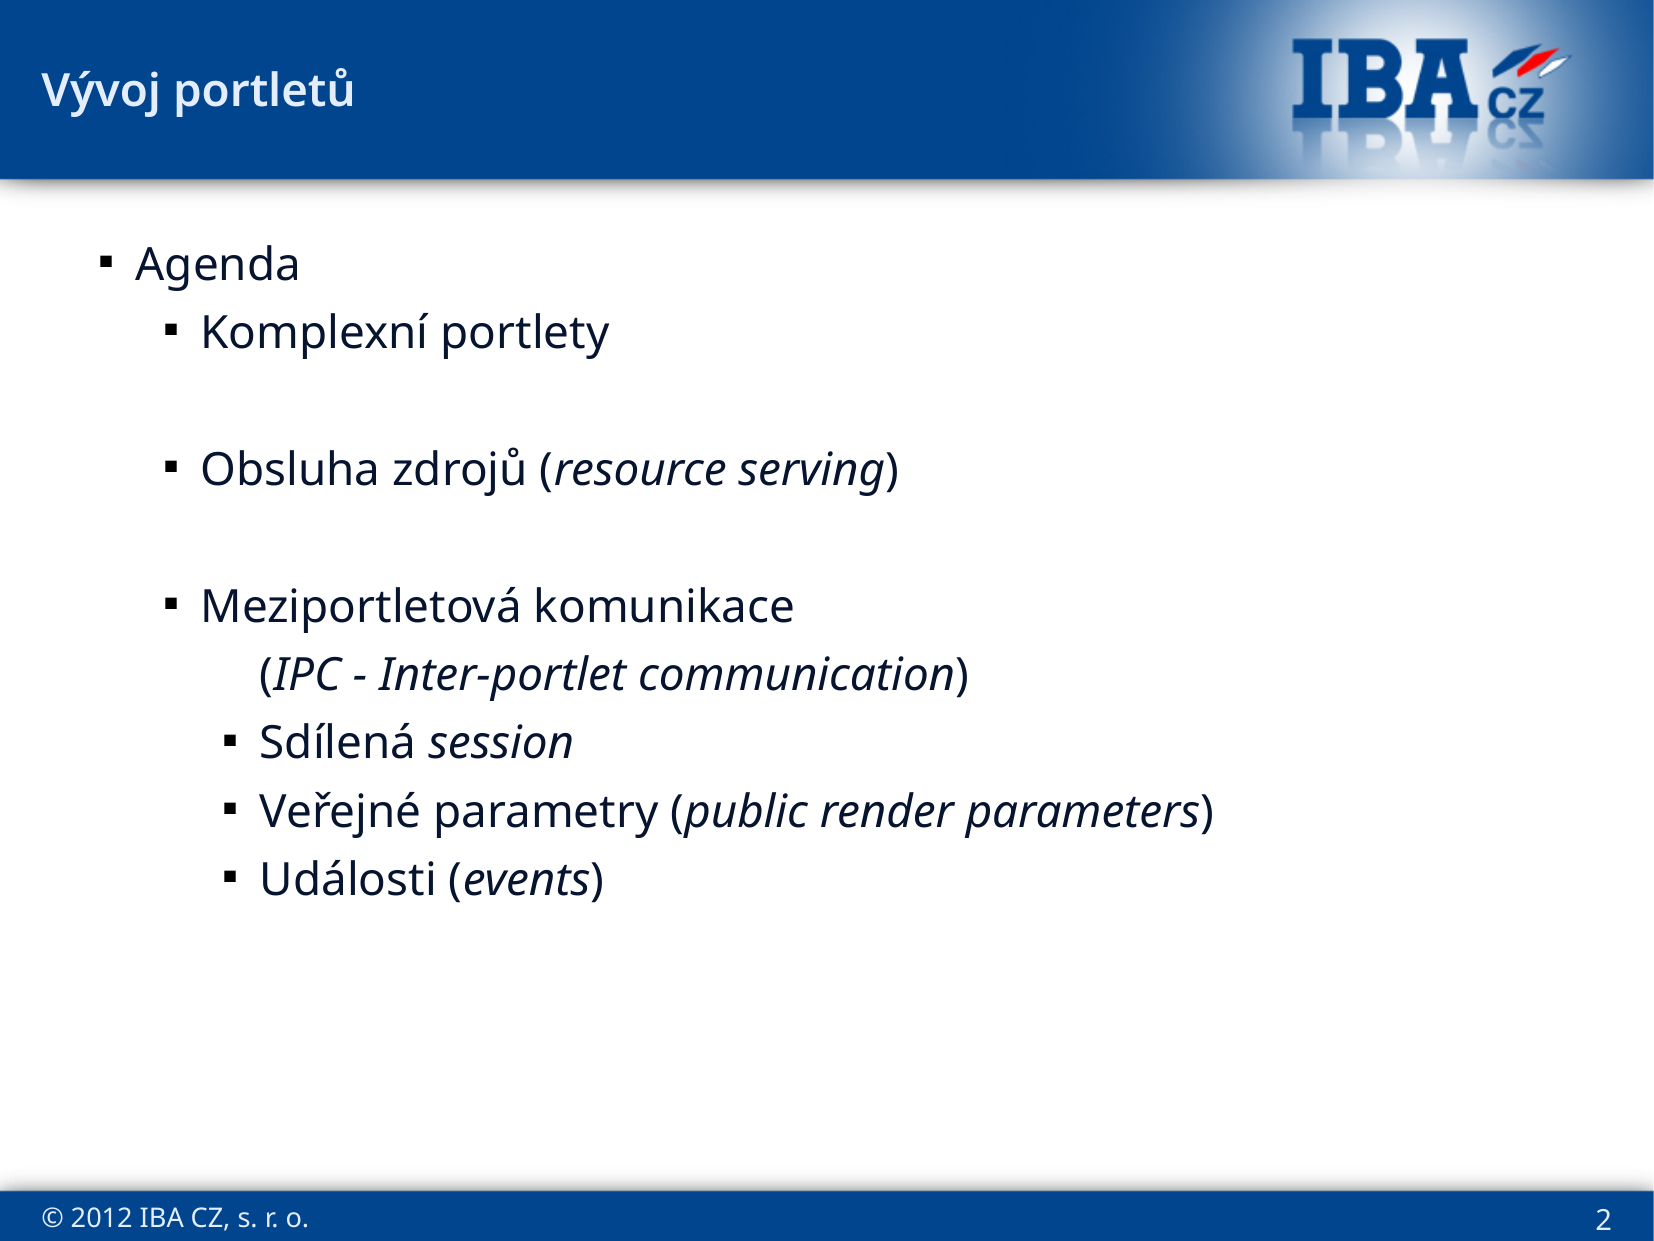

# Vývoj portletů
Agenda
Komplexní portlety
Obsluha zdrojů (resource serving)
Meziportletová komunikace
(IPC - Inter-portlet communication)
Sdílená session
Veřejné parametry (public render parameters)
Události (events)
2